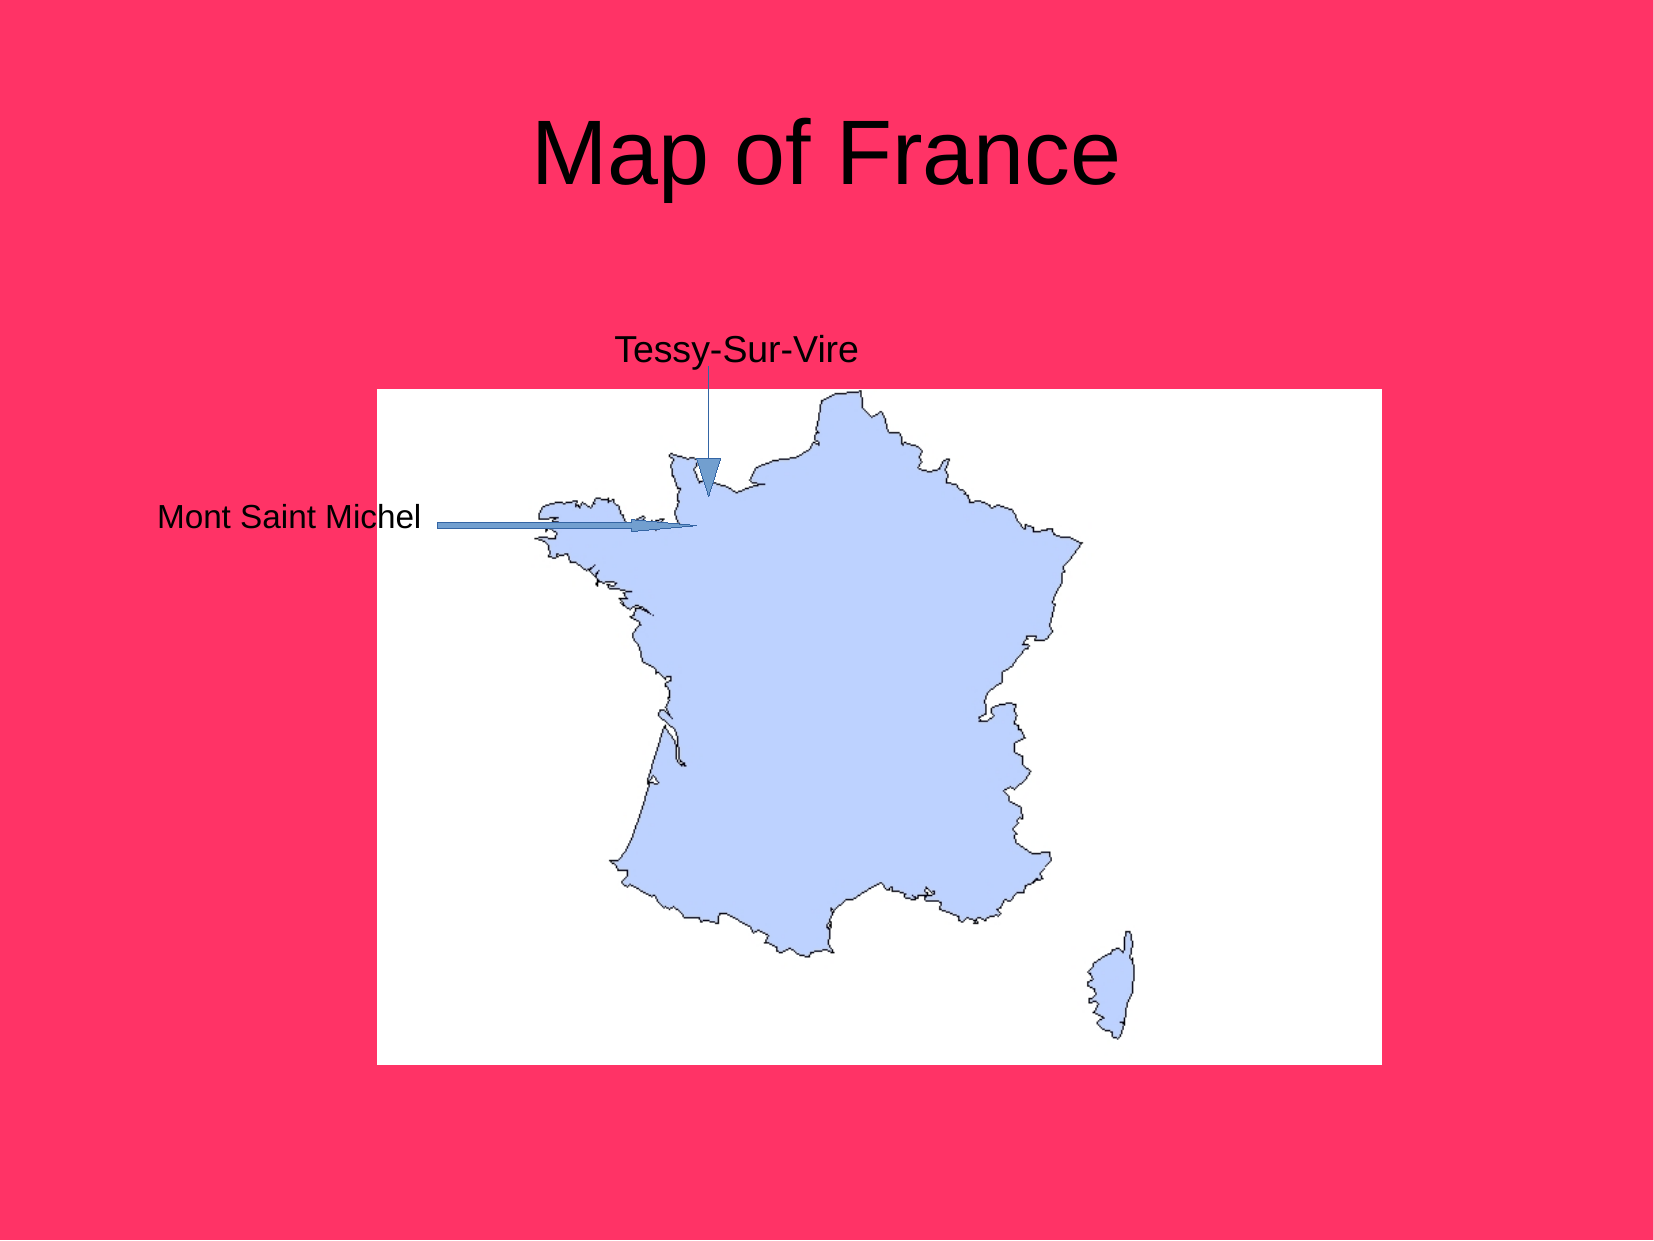

# Map of France
Tessy-Sur-Vire
 Mont Saint Michel